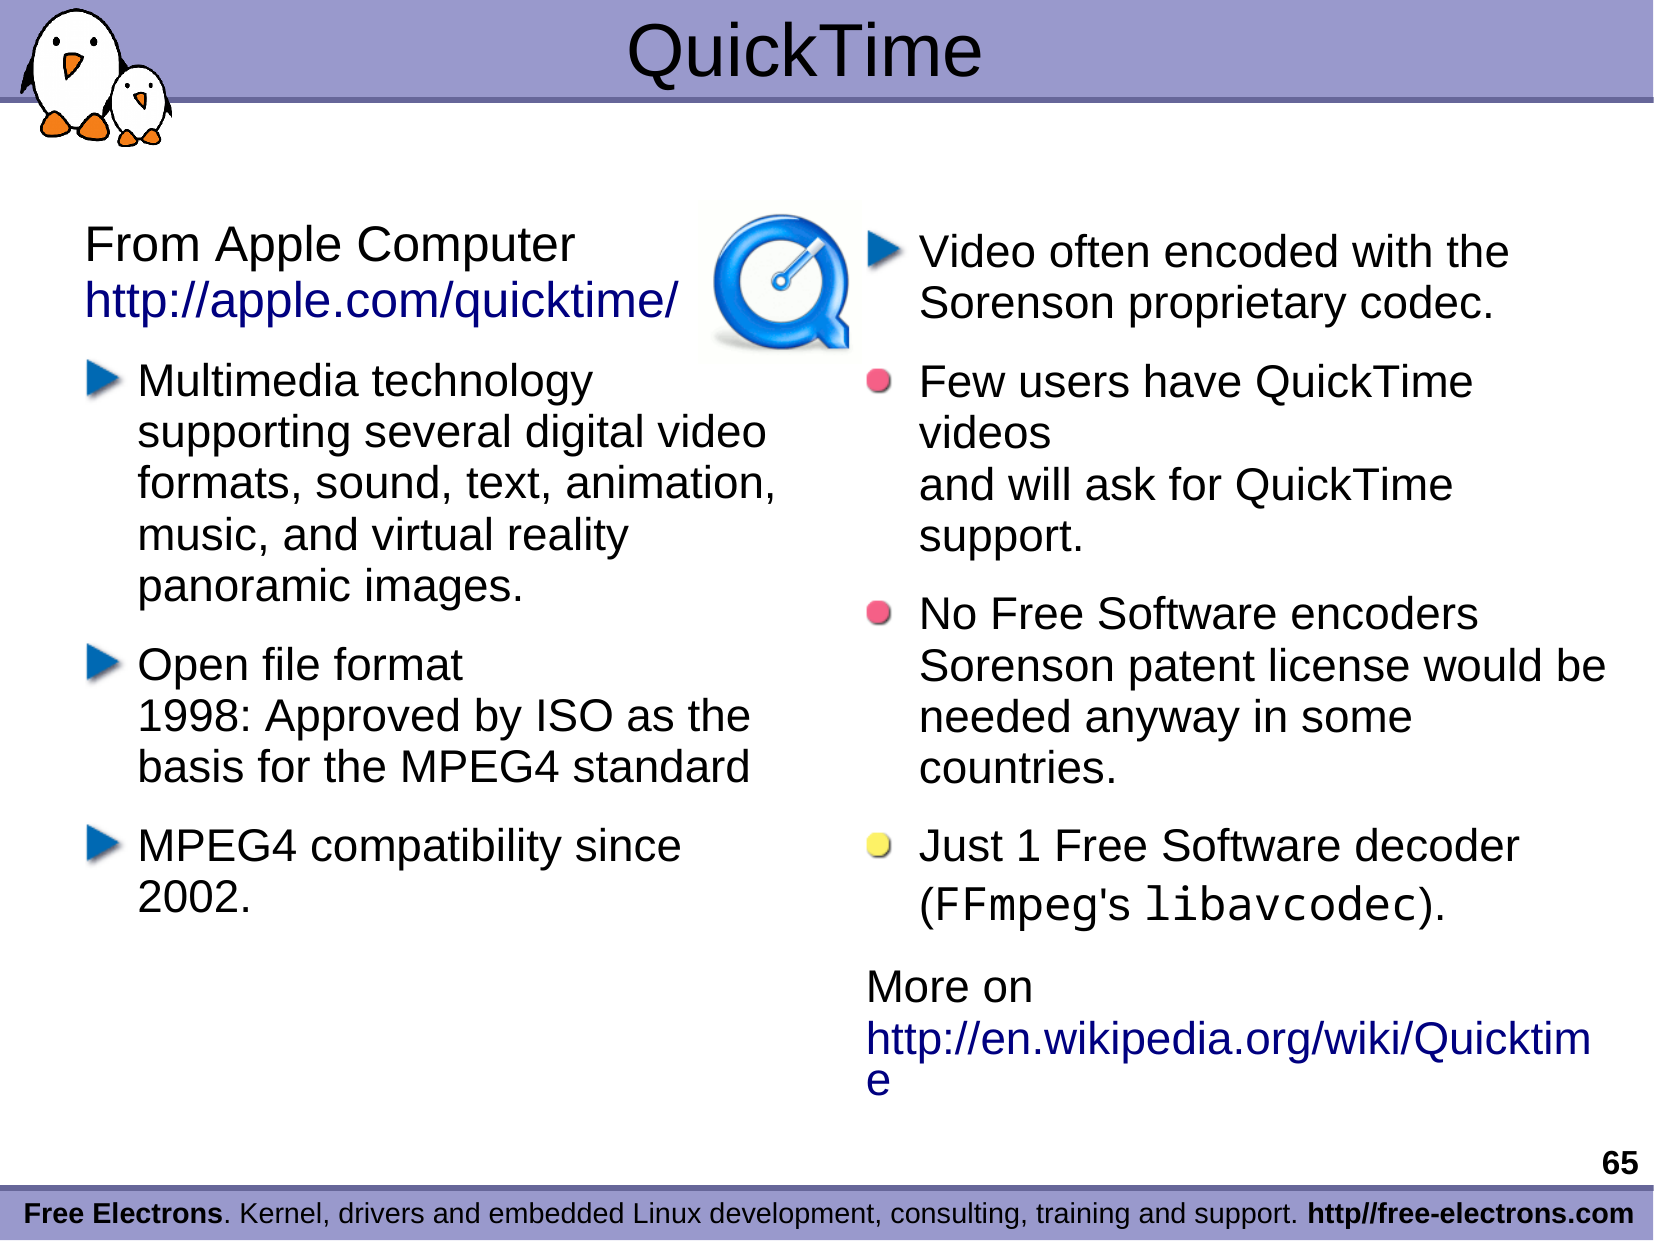

# QuickTime
From Apple Computer
http://apple.com/quicktime/
Multimedia technology supporting several digital video formats, sound, text, animation, music, and virtual reality panoramic images.
Open file format
1998: Approved by ISO as the basis for the MPEG4 standard
MPEG4 compatibility since 2002.
Video often encoded with the Sorenson proprietary codec.
Few users have QuickTime videos
and will ask for QuickTime support.
No Free Software encoders
Sorenson patent license would be needed anyway in some countries.
Just 1 Free Software decoder (FFmpeg's libavcodec).
More on
http://en.wikipedia.org/wiki/Quicktime